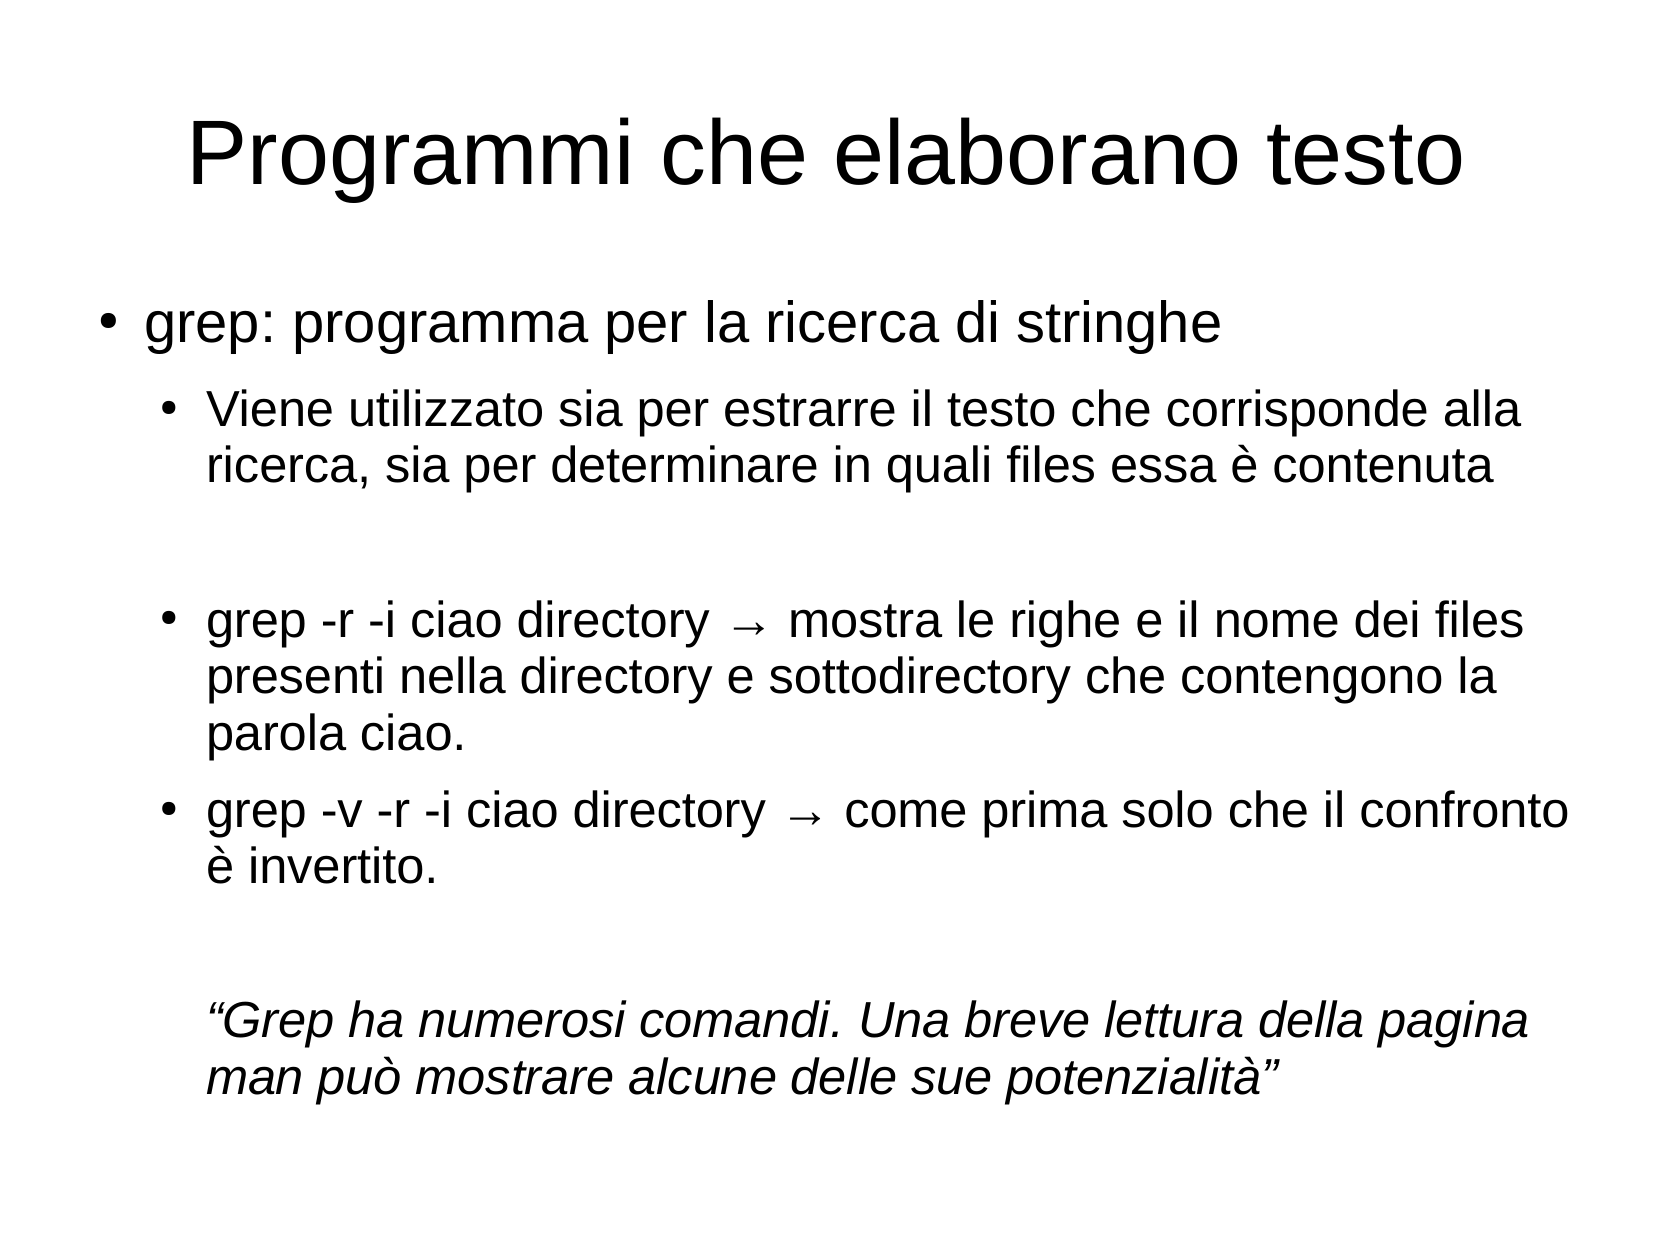

# Programmi che elaborano testo
grep: programma per la ricerca di stringhe
Viene utilizzato sia per estrarre il testo che corrisponde alla ricerca, sia per determinare in quali files essa è contenuta
grep -r -i ciao directory → mostra le righe e il nome dei files presenti nella directory e sottodirectory che contengono la parola ciao.
grep -v -r -i ciao directory → come prima solo che il confronto è invertito.
“Grep ha numerosi comandi. Una breve lettura della pagina man può mostrare alcune delle sue potenzialità”